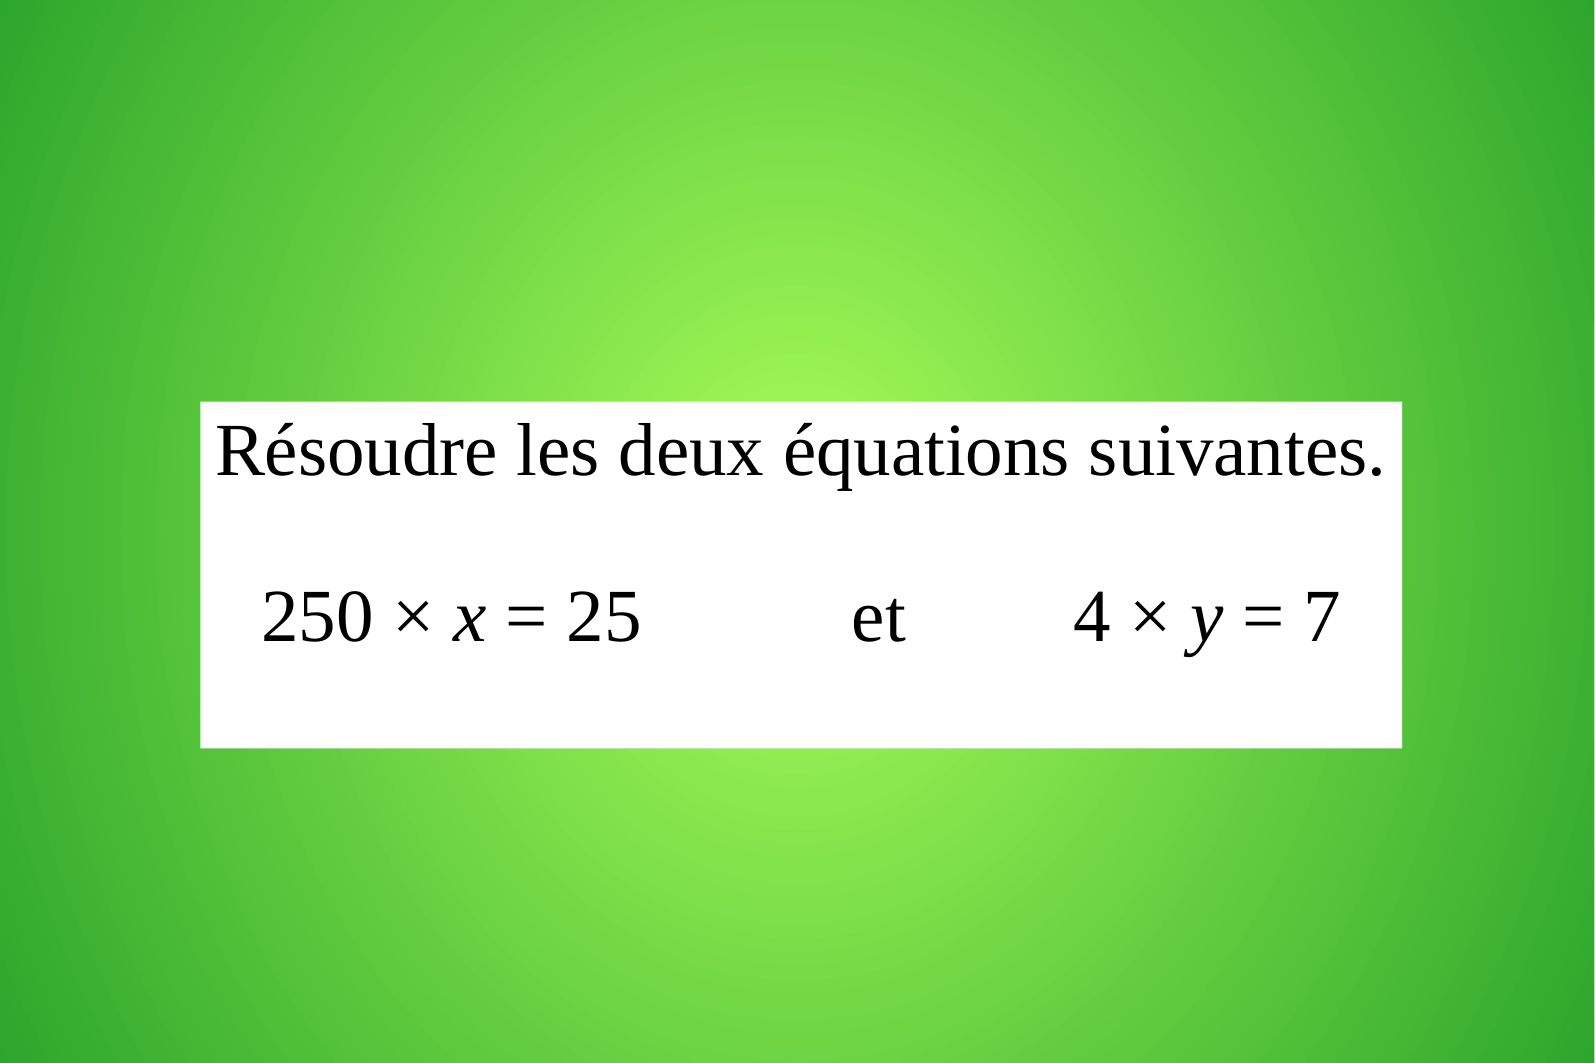

Résoudre les deux équations suivantes.
250 × x = 25			et			4 × y = 7